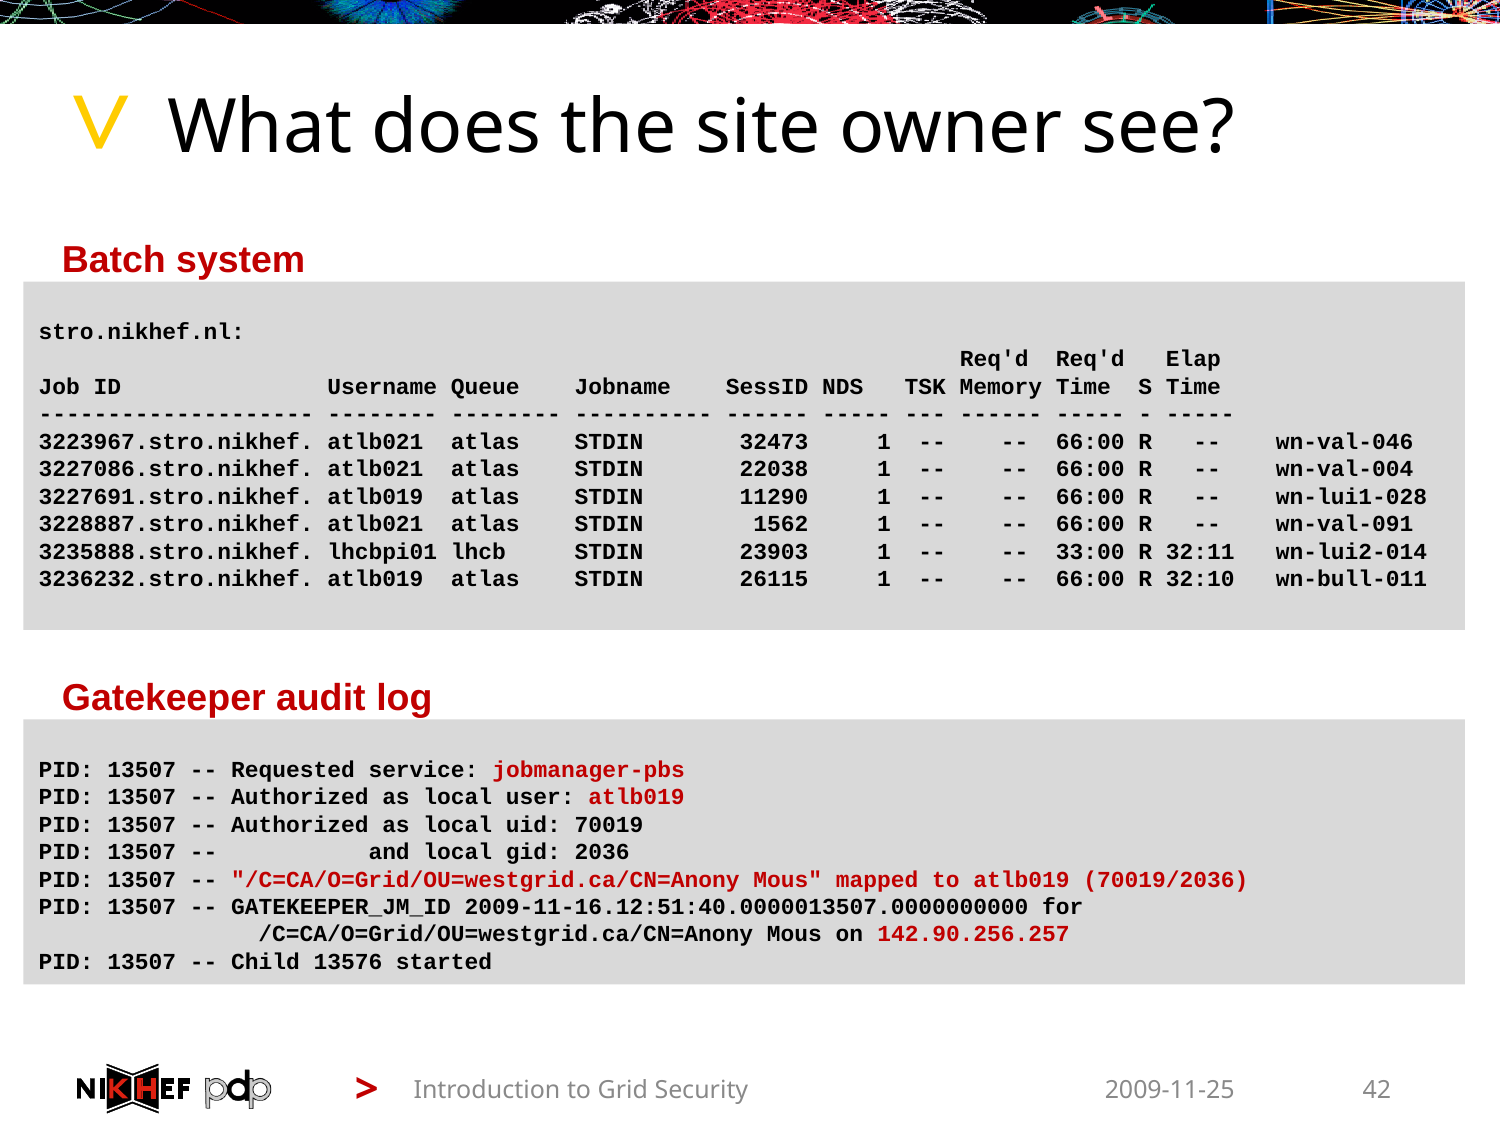

# What does the site owner see?
Batch system
stro.nikhef.nl:
 Req'd Req'd Elap
Job ID Username Queue Jobname SessID NDS TSK Memory Time S Time
-------------------- -------- -------- ---------- ------ ----- --- ------ ----- - -----
3223967.stro.nikhef. atlb021 atlas STDIN 32473 1 -- -- 66:00 R -- wn-val-046
3227086.stro.nikhef. atlb021 atlas STDIN 22038 1 -- -- 66:00 R -- wn-val-004
3227691.stro.nikhef. atlb019 atlas STDIN 11290 1 -- -- 66:00 R -- wn-lui1-028
3228887.stro.nikhef. atlb021 atlas STDIN 1562 1 -- -- 66:00 R -- wn-val-091
3235888.stro.nikhef. lhcbpi01 lhcb STDIN 23903 1 -- -- 33:00 R 32:11 wn-lui2-014
3236232.stro.nikhef. atlb019 atlas STDIN 26115 1 -- -- 66:00 R 32:10 wn-bull-011
Gatekeeper audit log
PID: 13507 -- Requested service: jobmanager-pbs
PID: 13507 -- Authorized as local user: atlb019
PID: 13507 -- Authorized as local uid: 70019
PID: 13507 -- and local gid: 2036
PID: 13507 -- "/C=CA/O=Grid/OU=westgrid.ca/CN=Anony Mous" mapped to atlb019 (70019/2036)
PID: 13507 -- GATEKEEPER_JM_ID 2009-11-16.12:51:40.0000013507.0000000000 for
 /C=CA/O=Grid/OU=westgrid.ca/CN=Anony Mous on 142.90.256.257
PID: 13507 -- Child 13576 started
Introduction to Grid Security
2009-11-25